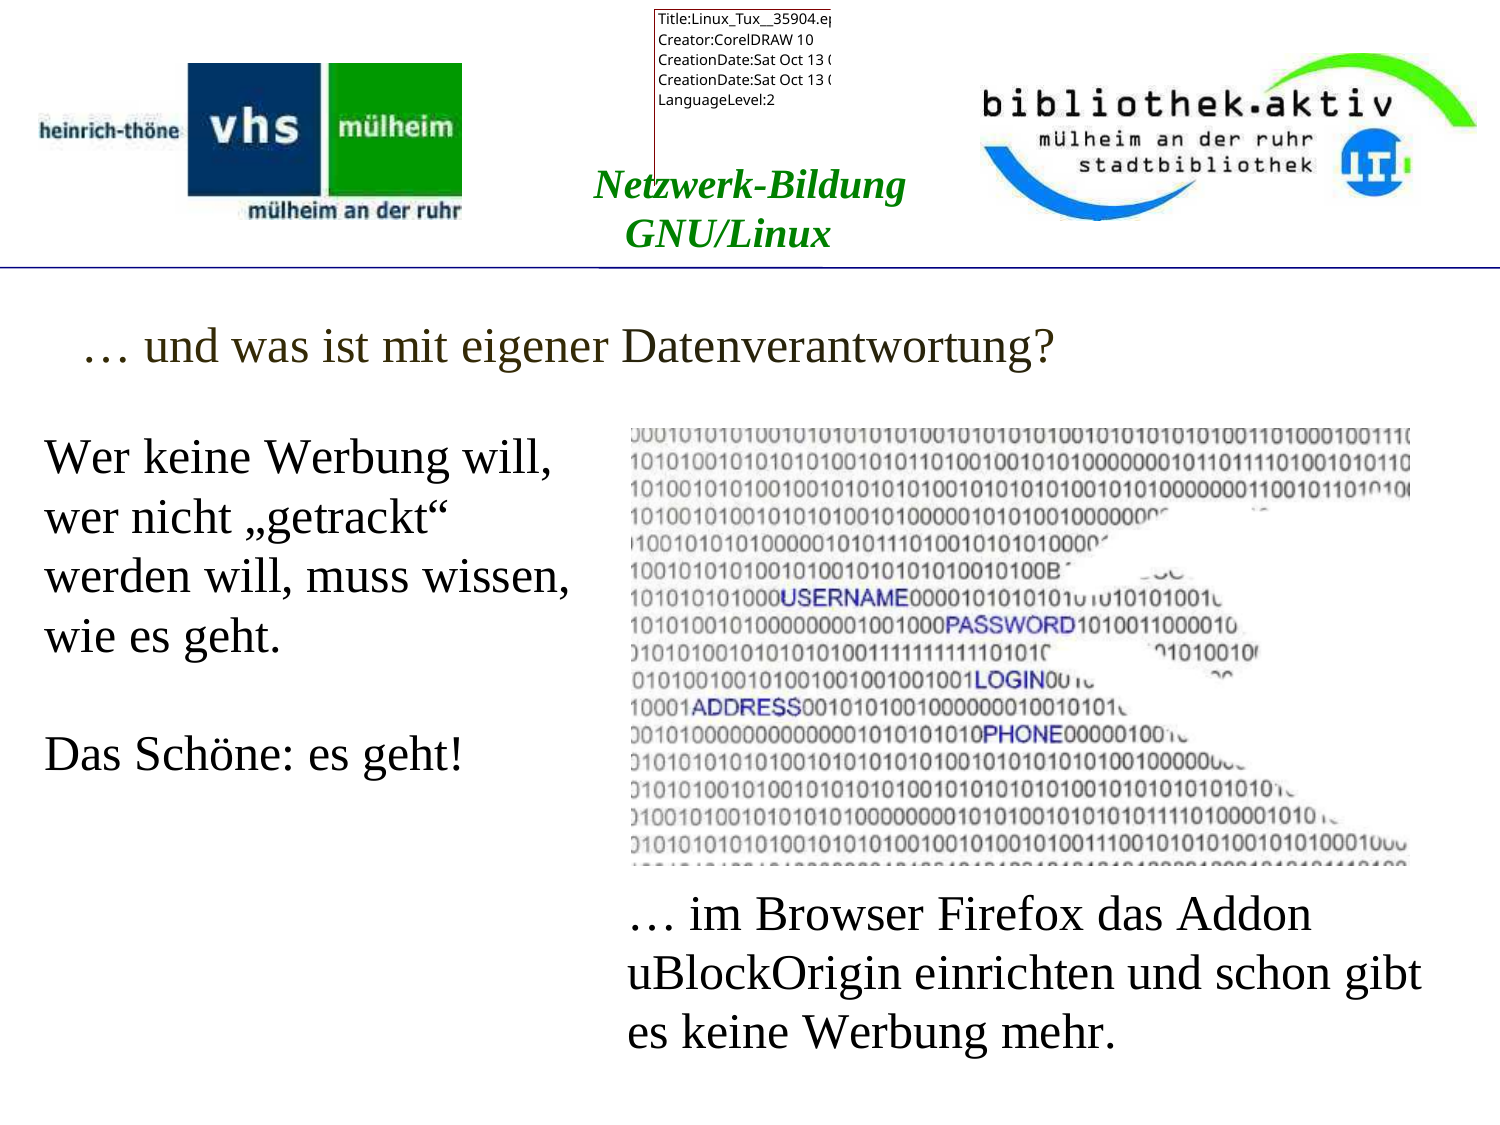

Netzwerk-Bildung
 GNU/Linux
… und was ist mit eigener Datenverantwortung?
Wer keine Werbung will, wer nicht „getrackt“ werden will, muss wissen, wie es geht.
Das Schöne: es geht!
… im Browser Firefox das Addon uBlockOrigin einrichten und schon gibt es keine Werbung mehr.